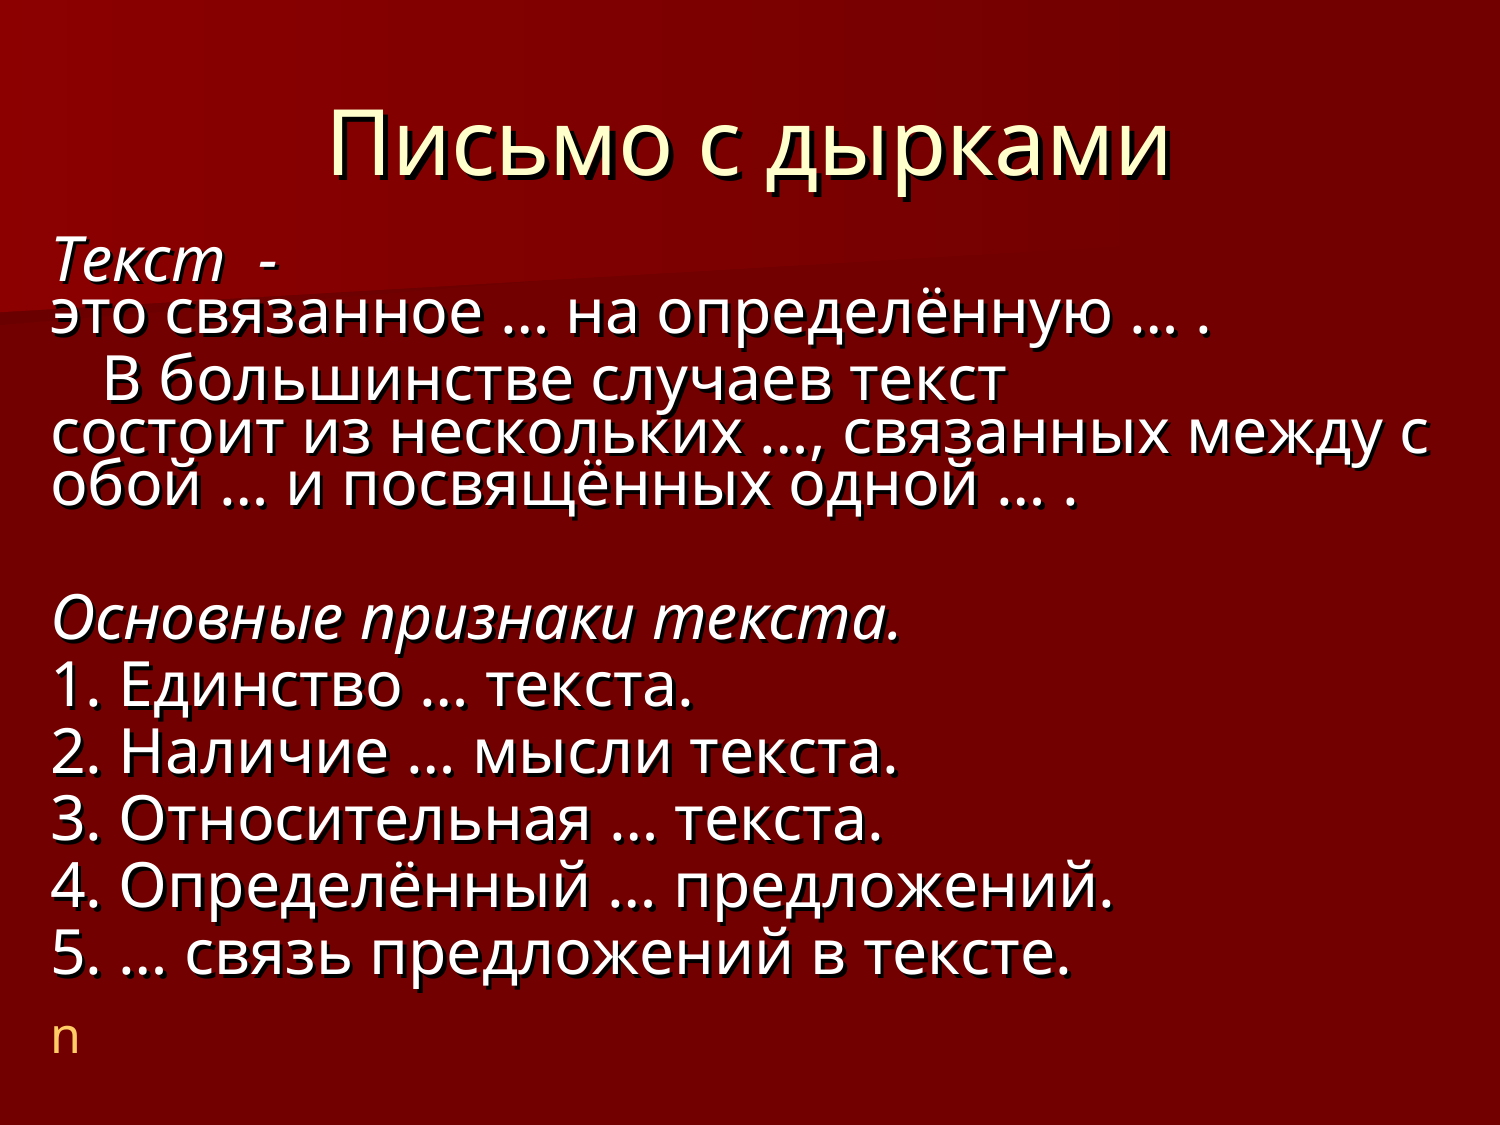

# Письмо с дырками
Текст  - это связанное … на определённую … .
 В большинстве случаев текст состоит из нескольких …, связанных между собой … и посвящённых одной … .
Основные признаки текста.
1. Единство … текста.
2. Наличие … мысли текста.
3. Относительная … текста.
4. Определённый … предложений.
5. … связь предложений в тексте.